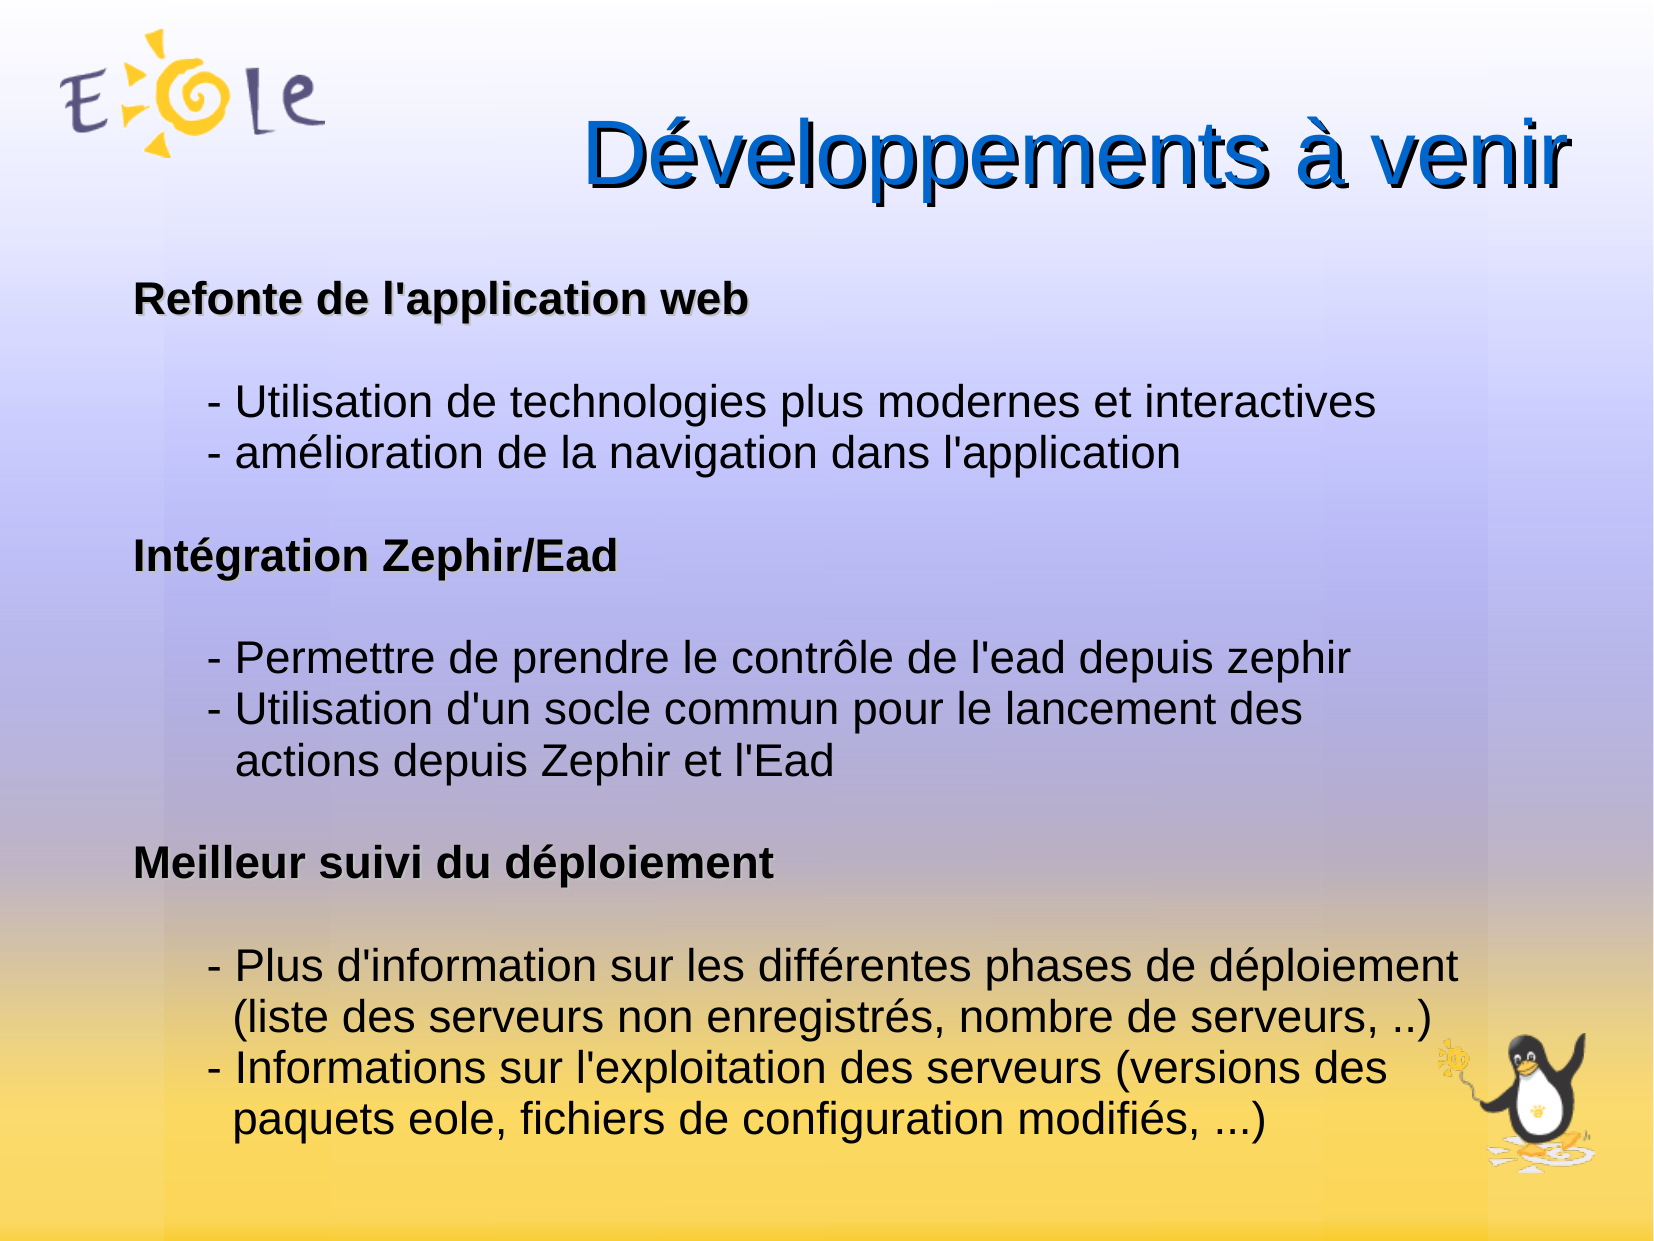

# Développements à venir
Refonte de l'application web
	- Utilisation de technologies plus modernes et interactives
	- amélioration de la navigation dans l'application
Intégration Zephir/Ead
	- Permettre de prendre le contrôle de l'ead depuis zephir
	- Utilisation d'un socle commun pour le lancement des
 actions depuis Zephir et l'Ead
Meilleur suivi du déploiement
	- Plus d'information sur les différentes phases de déploiement
	 (liste des serveurs non enregistrés, nombre de serveurs, ..)
	- Informations sur l'exploitation des serveurs (versions des
	 paquets eole, fichiers de configuration modifiés, ...)